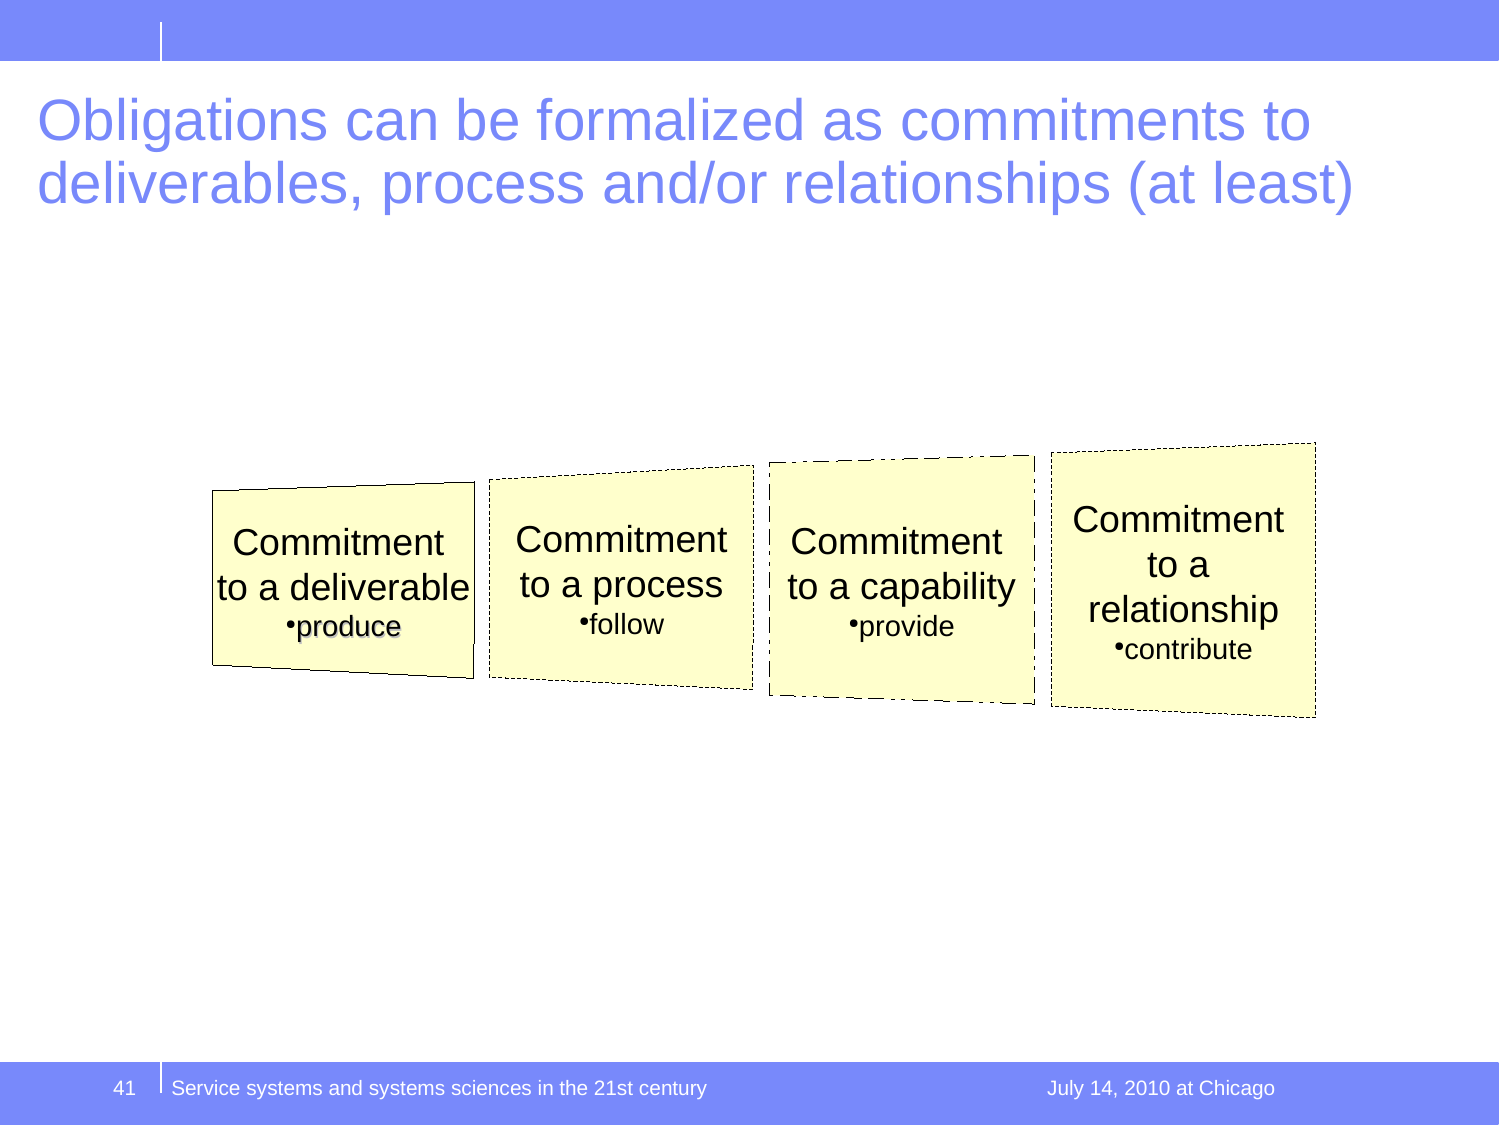

# Obligations can be formalized as commitments to deliverables, process and/or relationships (at least)
Commitment
to a
relationship
contribute
Commitment
to a capability
provide
Commitment
to a process
follow
Commitment
to a deliverable
produce
41
Service systems and systems sciences in the 21st century
July 14, 2010 at Chicago